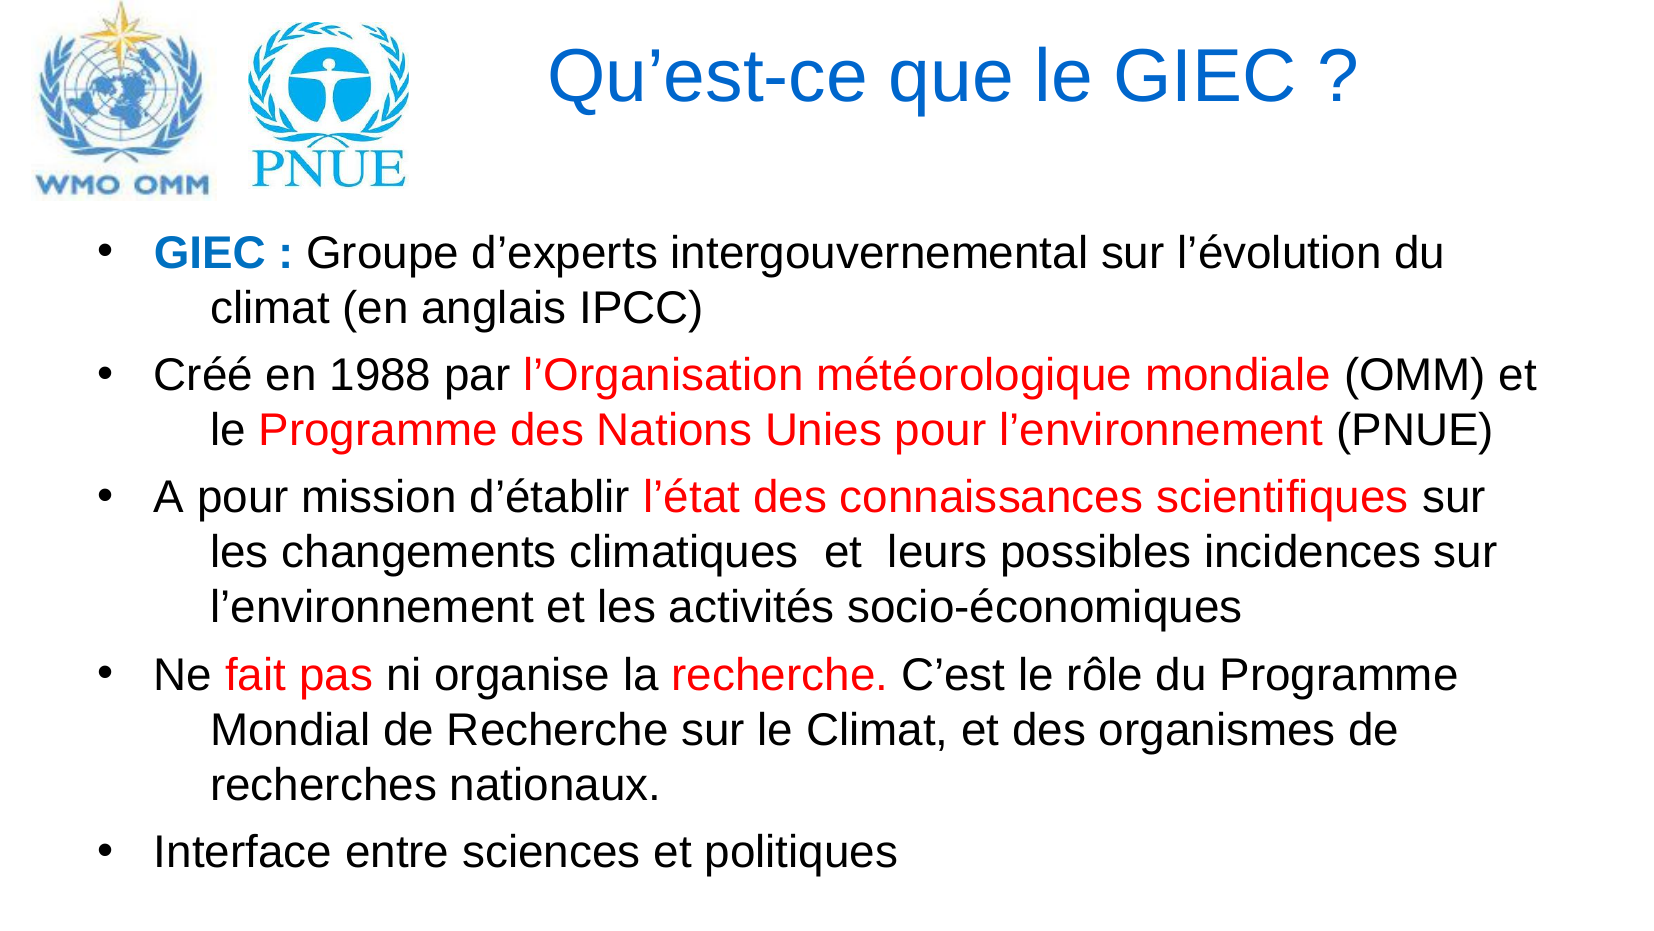

# Qu’est-ce que le GIEC ?
GIEC : Groupe d’experts intergouvernemental sur l’évolution du climat (en anglais IPCC)
Créé en 1988 par l’Organisation météorologique mondiale (OMM) et le Programme des Nations Unies pour l’environnement (PNUE)
A pour mission d’établir l’état des connaissances scientifiques sur les changements climatiques et leurs possibles incidences sur l’environnement et les activités socio-économiques
Ne fait pas ni organise la recherche. C’est le rôle du Programme Mondial de Recherche sur le Climat, et des organismes de recherches nationaux.
Interface entre sciences et politiques